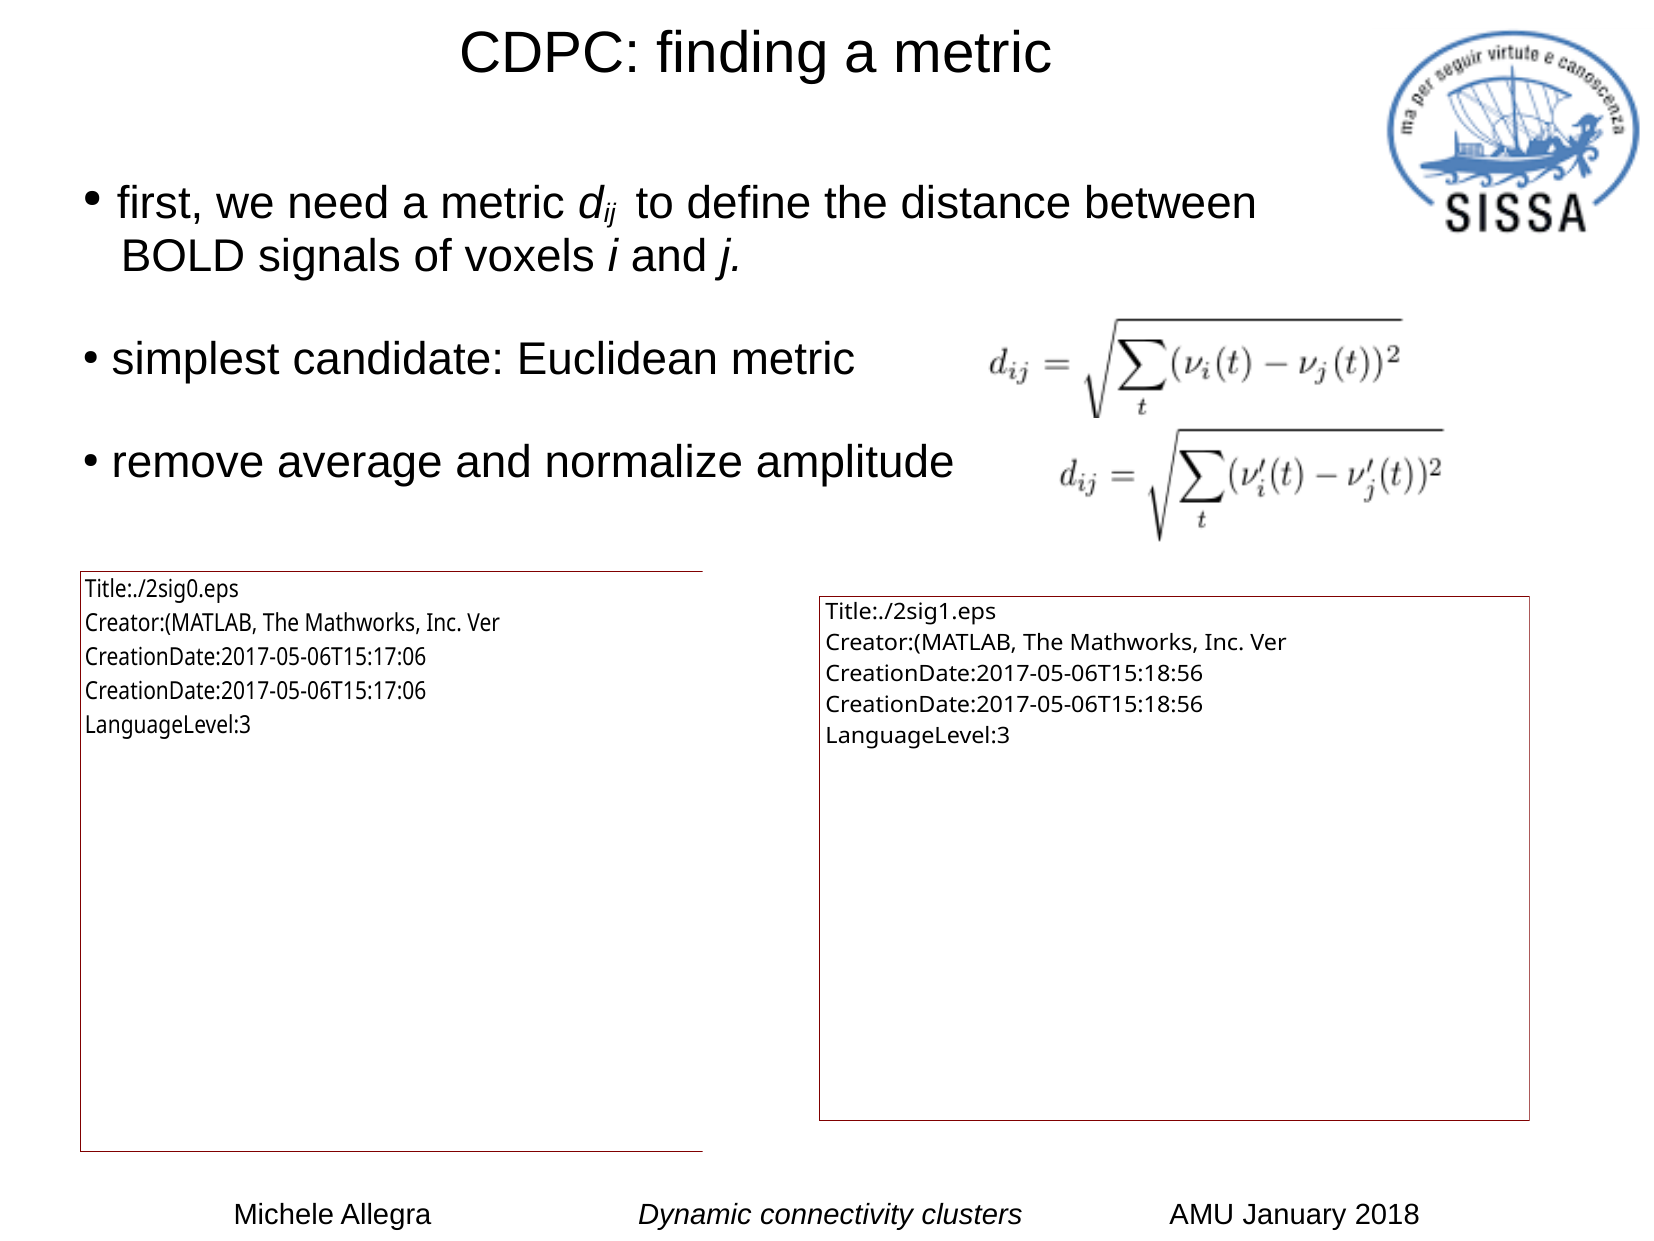

# CDPC: finding a metric
 first, we need a metric dij to define the distance between BOLD signals of voxels i and j.
 simplest candidate: Euclidean metric
 remove average and normalize amplitude
Michele Allegra Dynamic connectivity clusters AMU January 2018